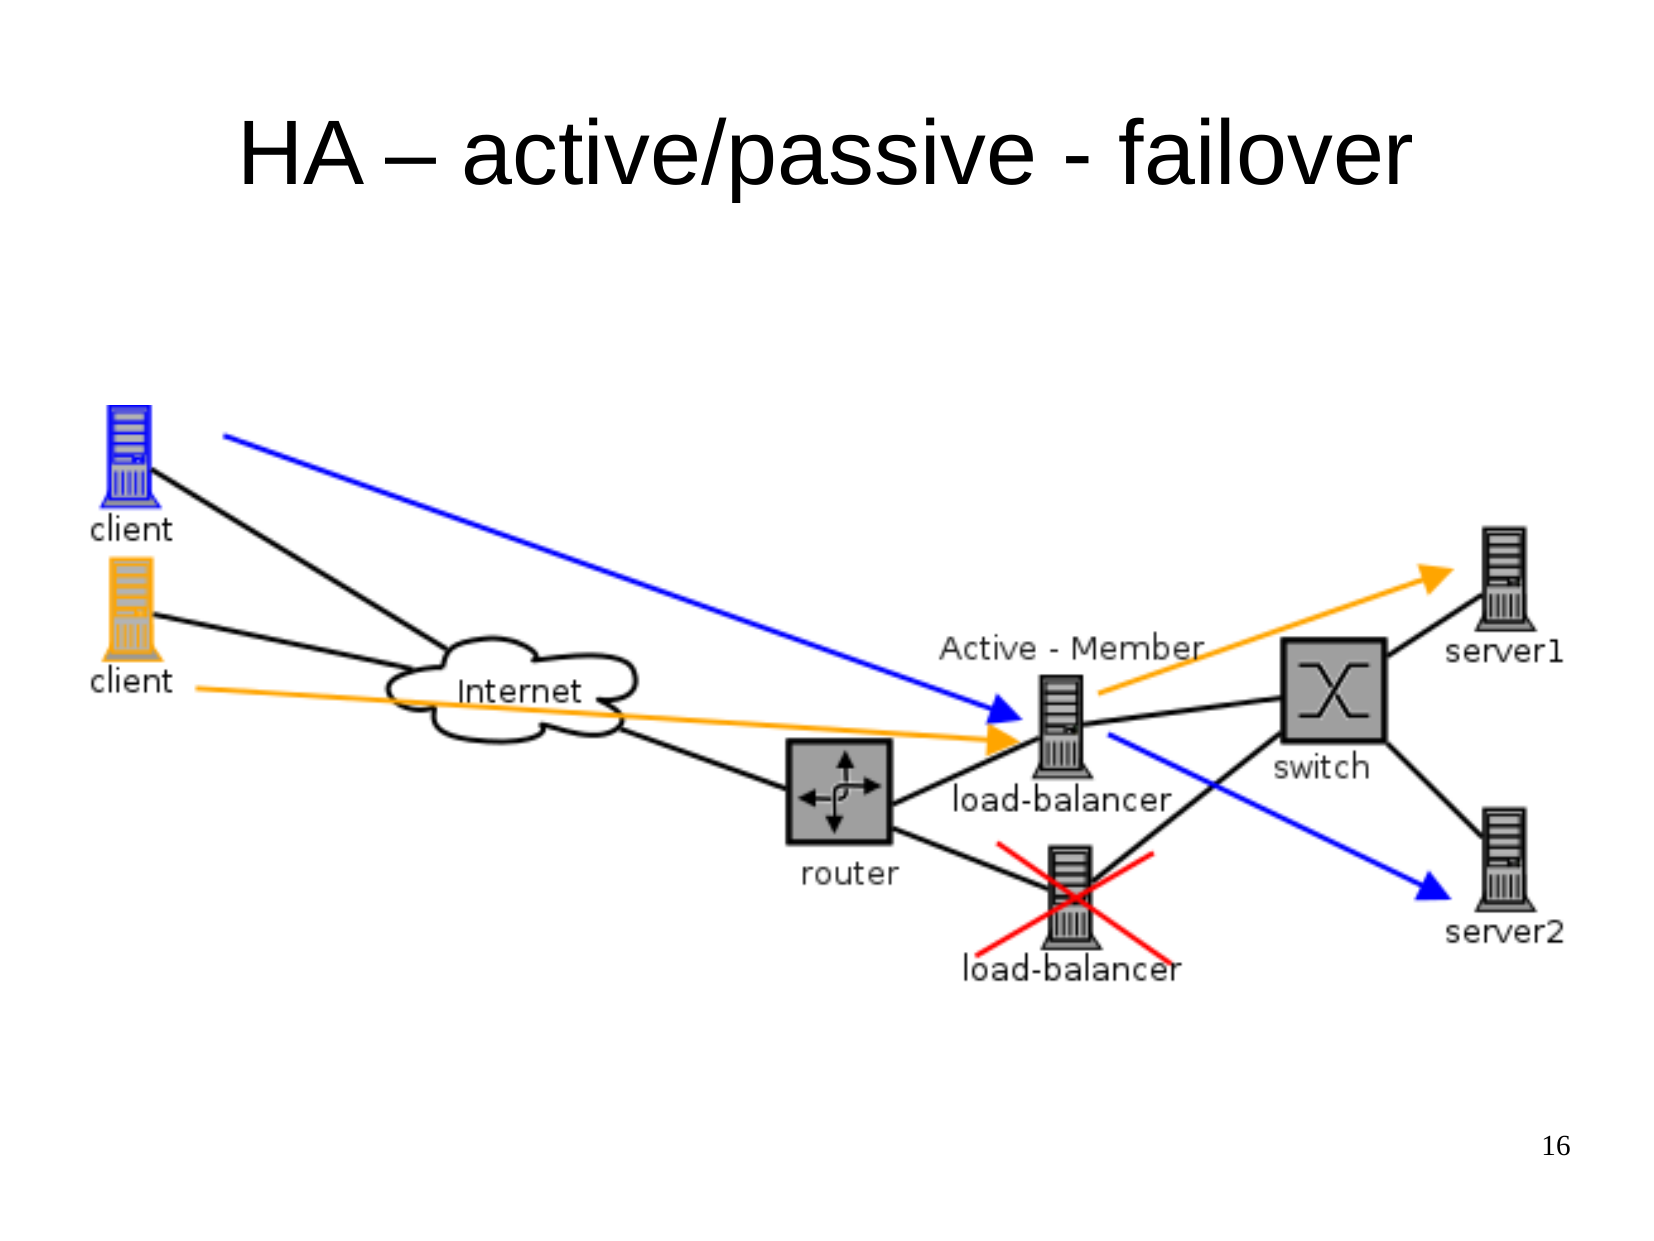

# HA – active/passive - failover
16